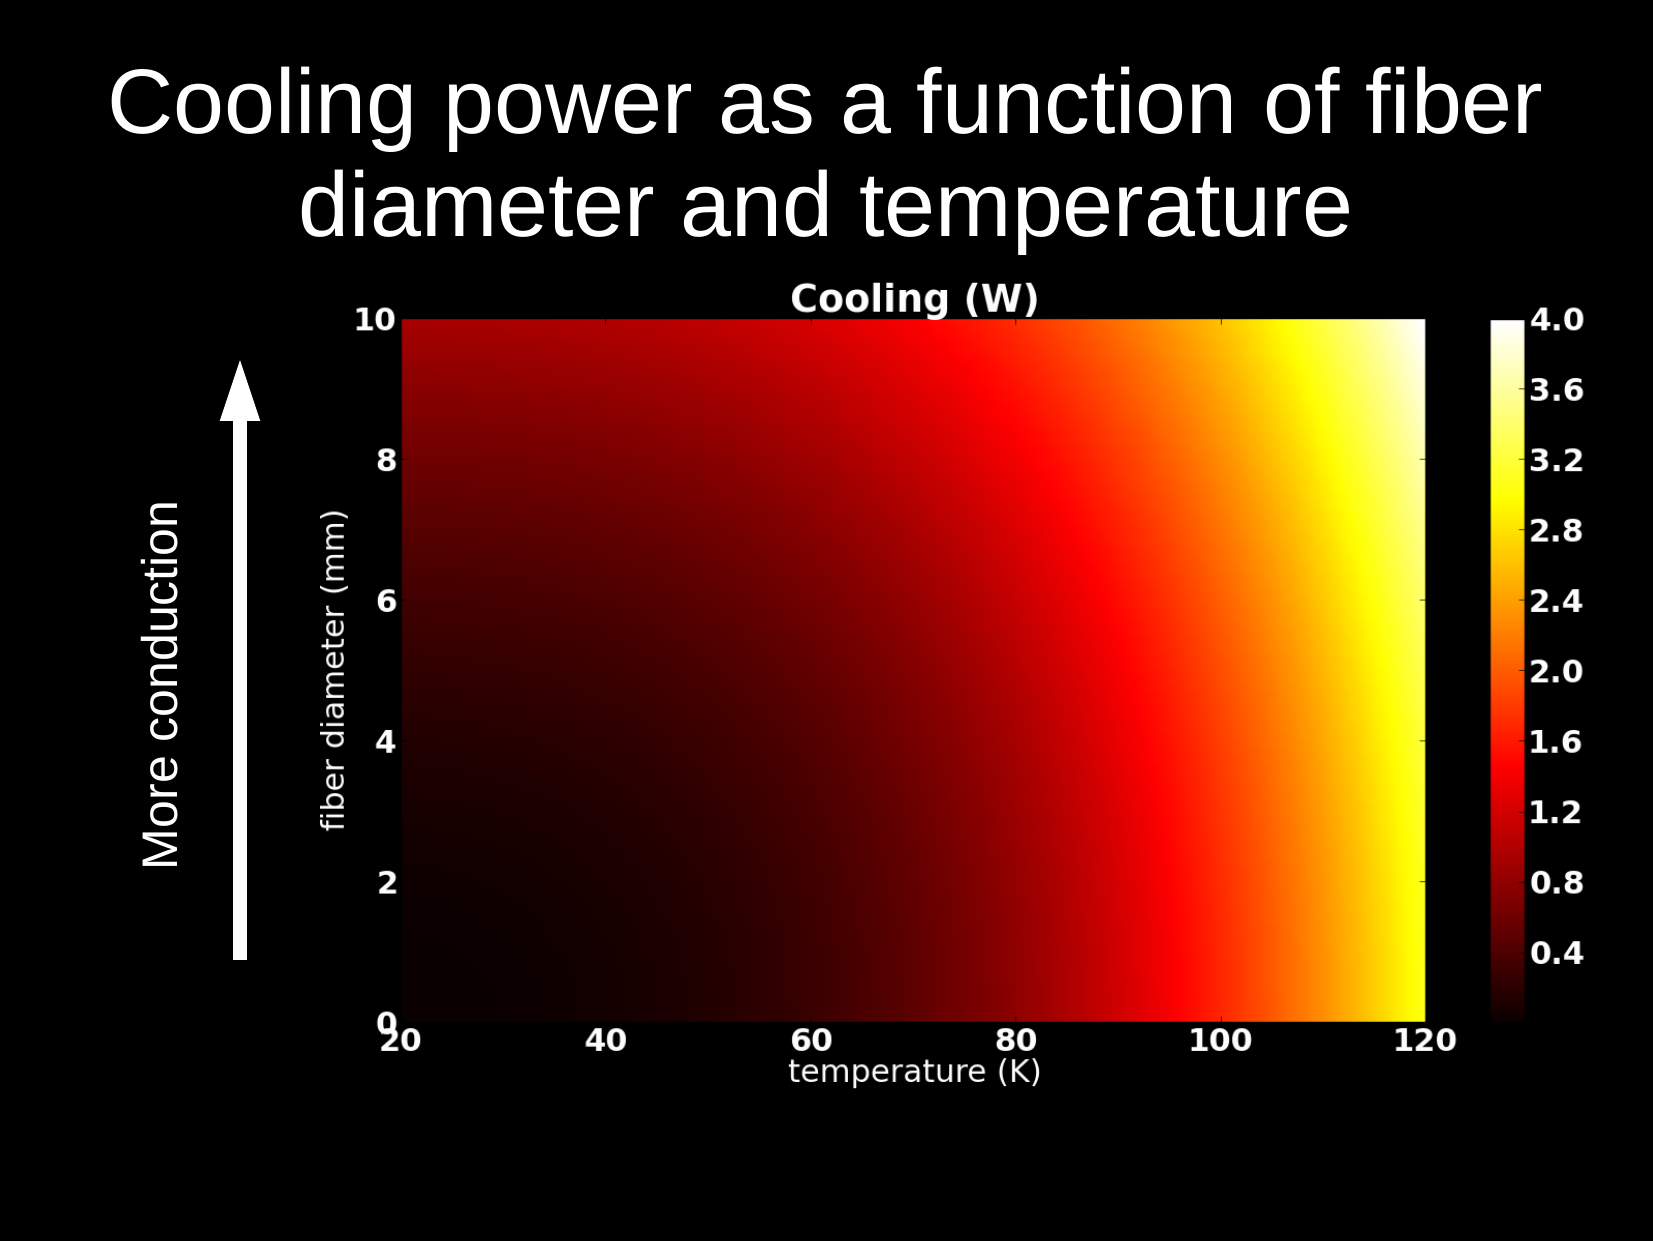

# Cooling power as a function of fiber diameter and temperature
More conduction